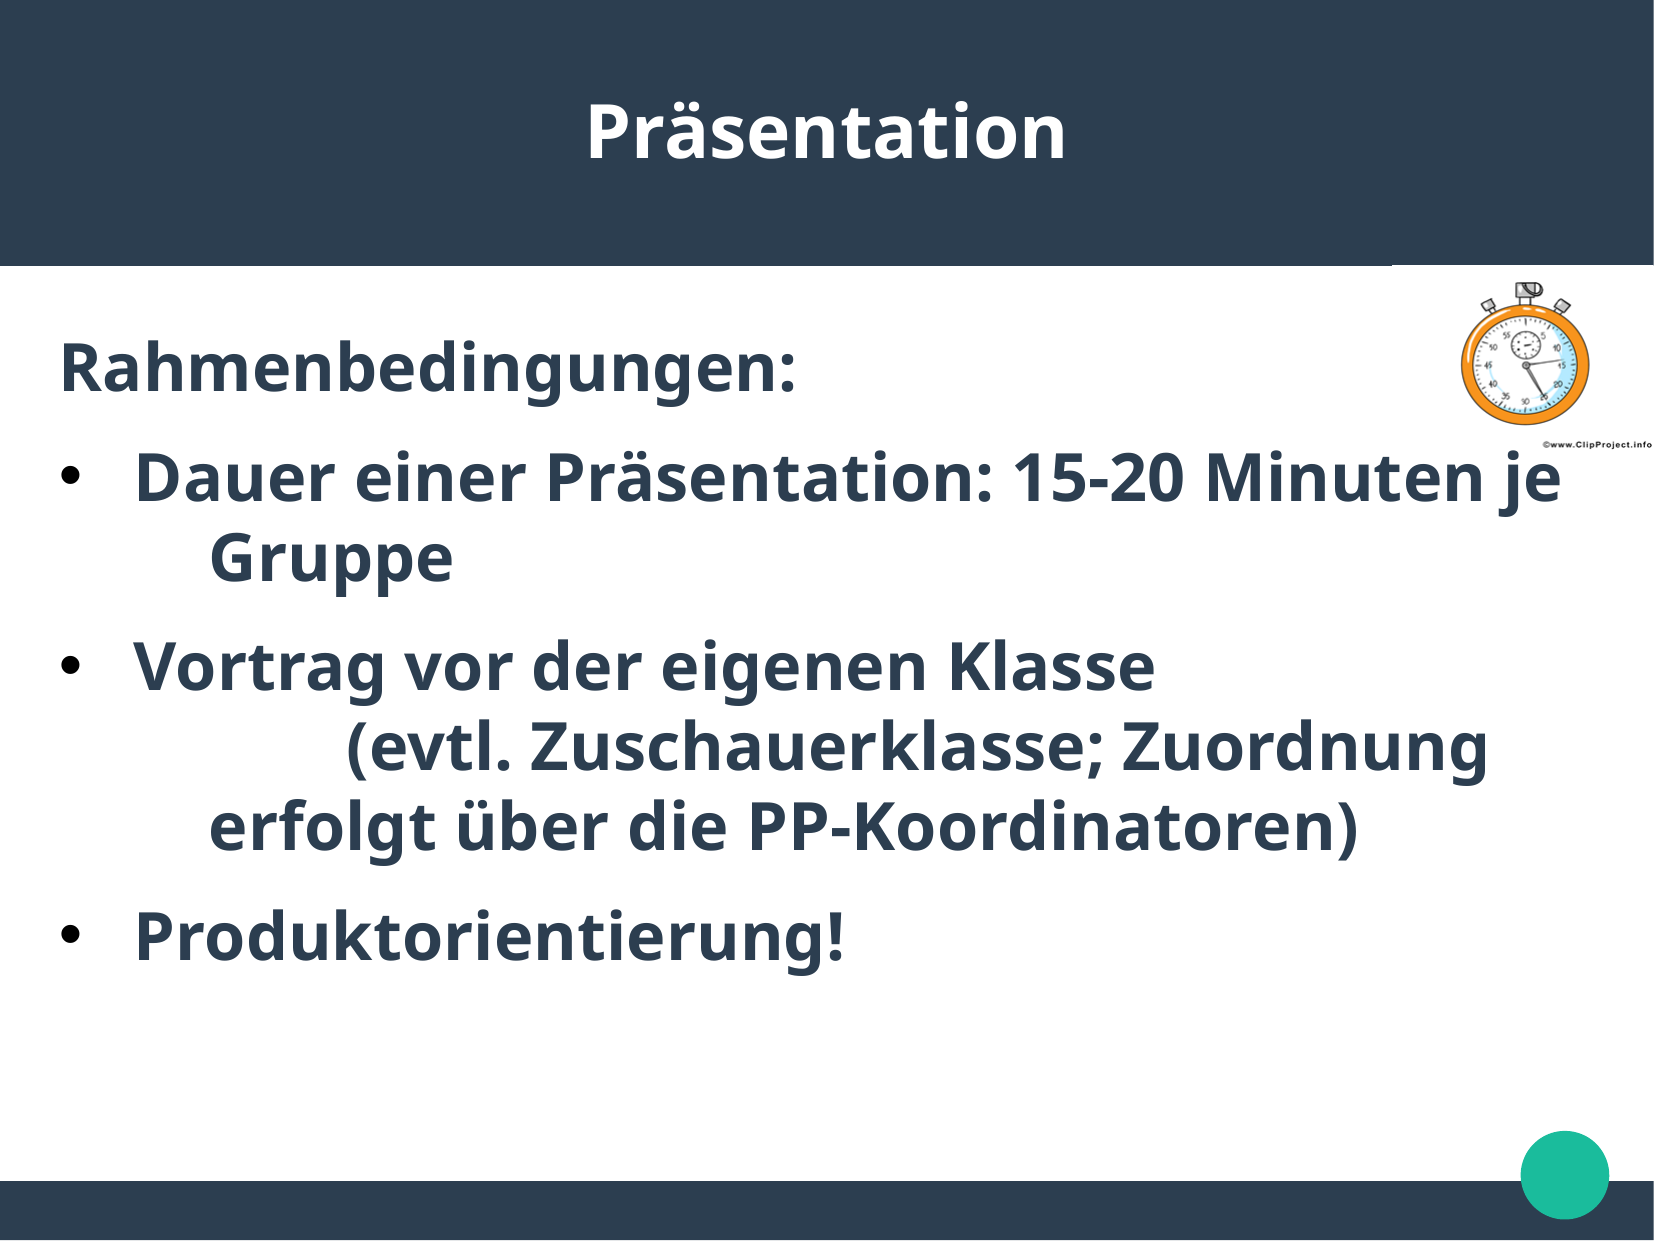

# Präsentation
Rahmenbedingungen:
Dauer einer Präsentation: 15-20 Minuten je Gruppe
Vortrag vor der eigenen Klasse (evtl. Zuschauerklasse; Zuordnung erfolgt über die PP-Koordinatoren)
Produktorientierung!